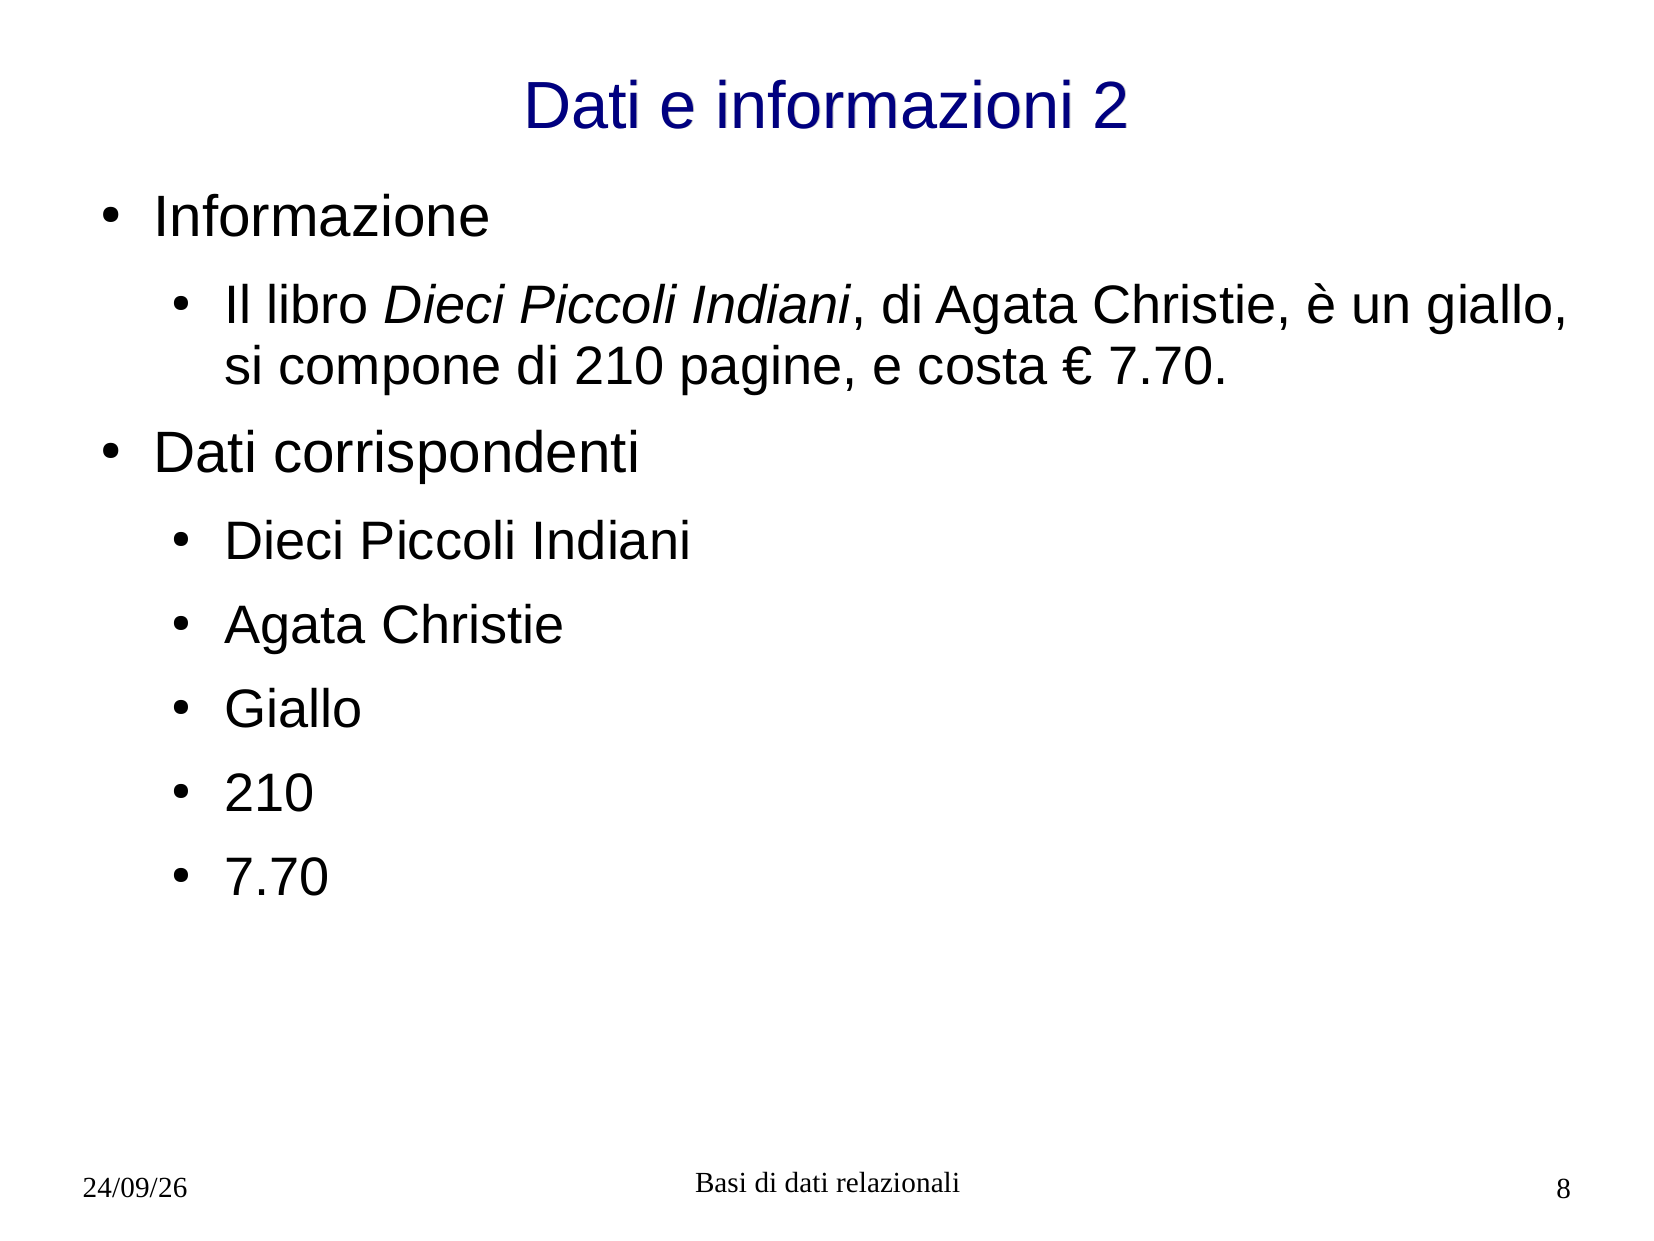

# Dati e informazioni 2
Informazione
Il libro Dieci Piccoli Indiani, di Agata Christie, è un giallo, si compone di 210 pagine, e costa € 7.70.
Dati corrispondenti
Dieci Piccoli Indiani
Agata Christie
Giallo
210
7.70